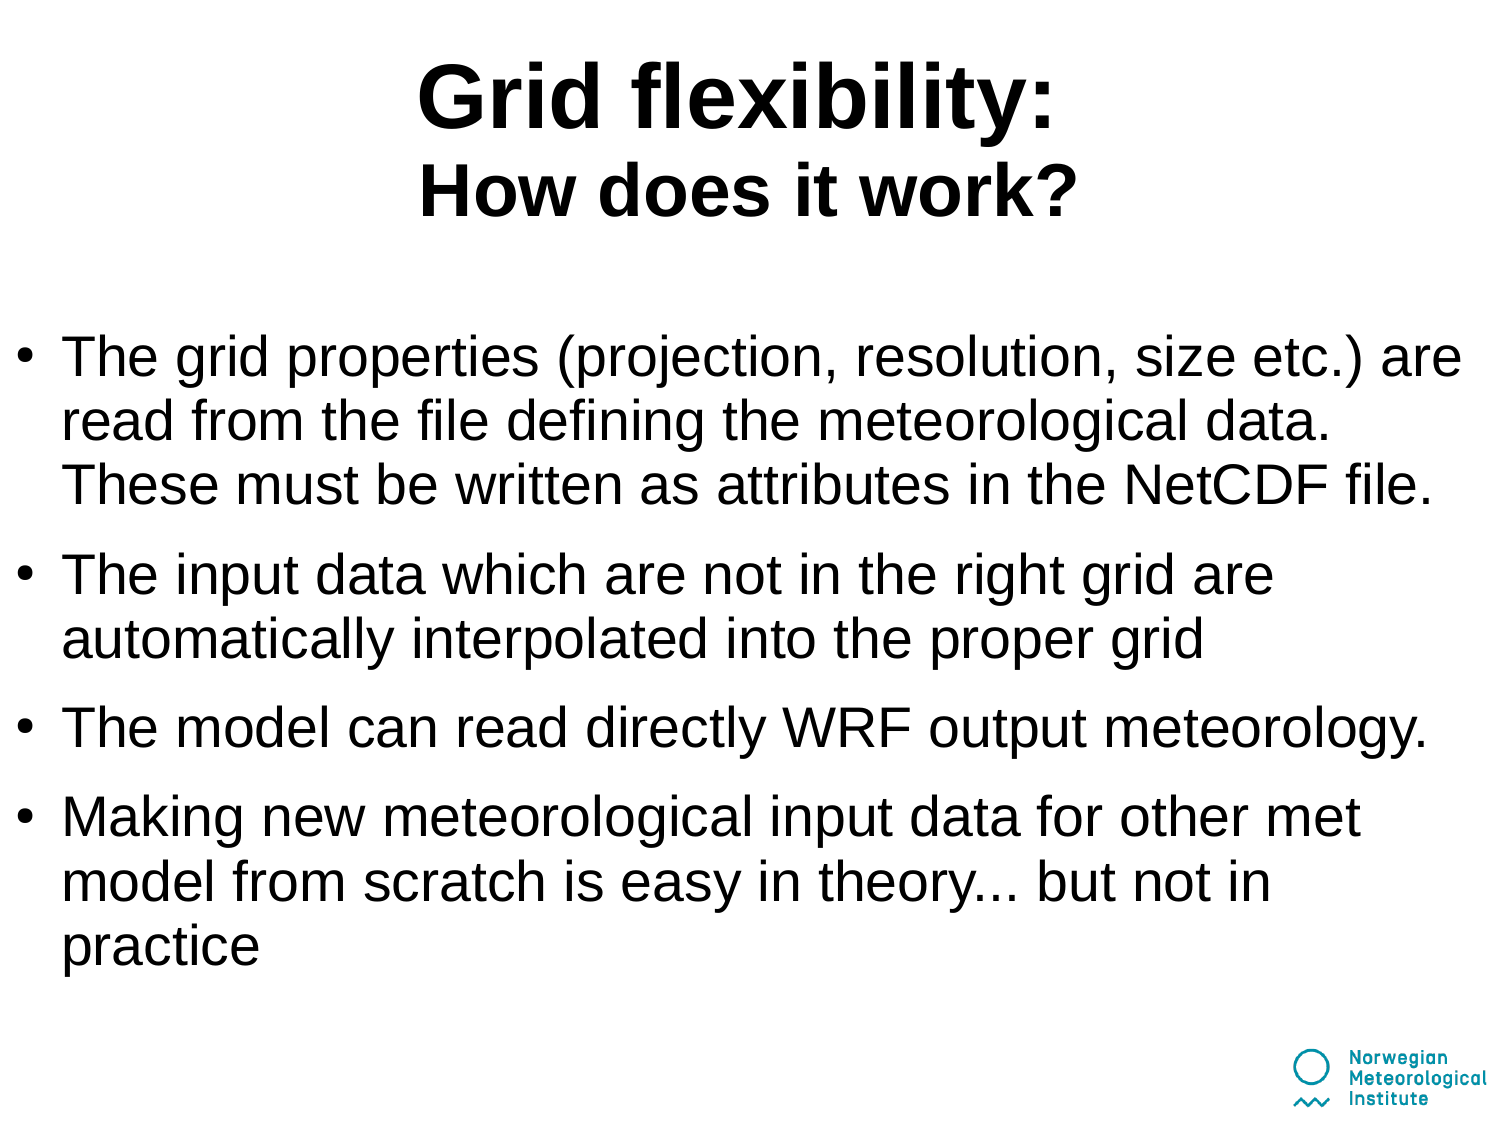

# Grid flexibility: How does it work?
The grid properties (projection, resolution, size etc.) are read from the file defining the meteorological data. These must be written as attributes in the NetCDF file.
The input data which are not in the right grid are automatically interpolated into the proper grid
The model can read directly WRF output meteorology.
Making new meteorological input data for other met model from scratch is easy in theory... but not in practice